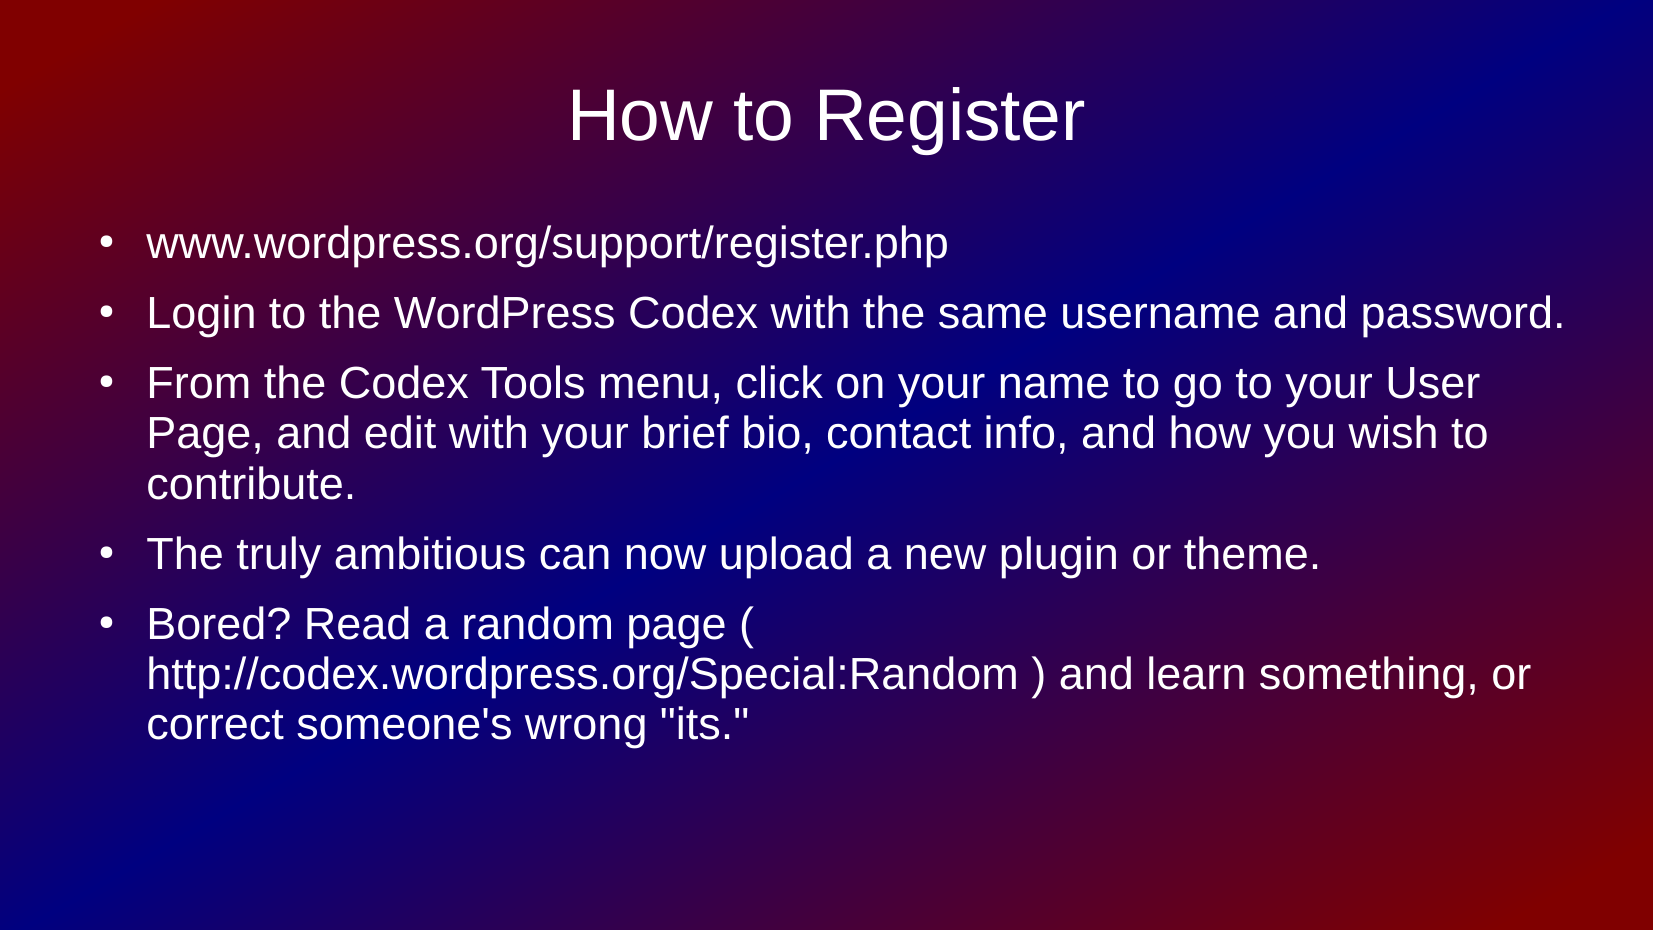

# How to Register
www.wordpress.org/support/register.php
Login to the WordPress Codex with the same username and password.
From the Codex Tools menu, click on your name to go to your User Page, and edit with your brief bio, contact info, and how you wish to contribute.
The truly ambitious can now upload a new plugin or theme.
Bored? Read a random page ( http://codex.wordpress.org/Special:Random ) and learn something, or correct someone's wrong "its."